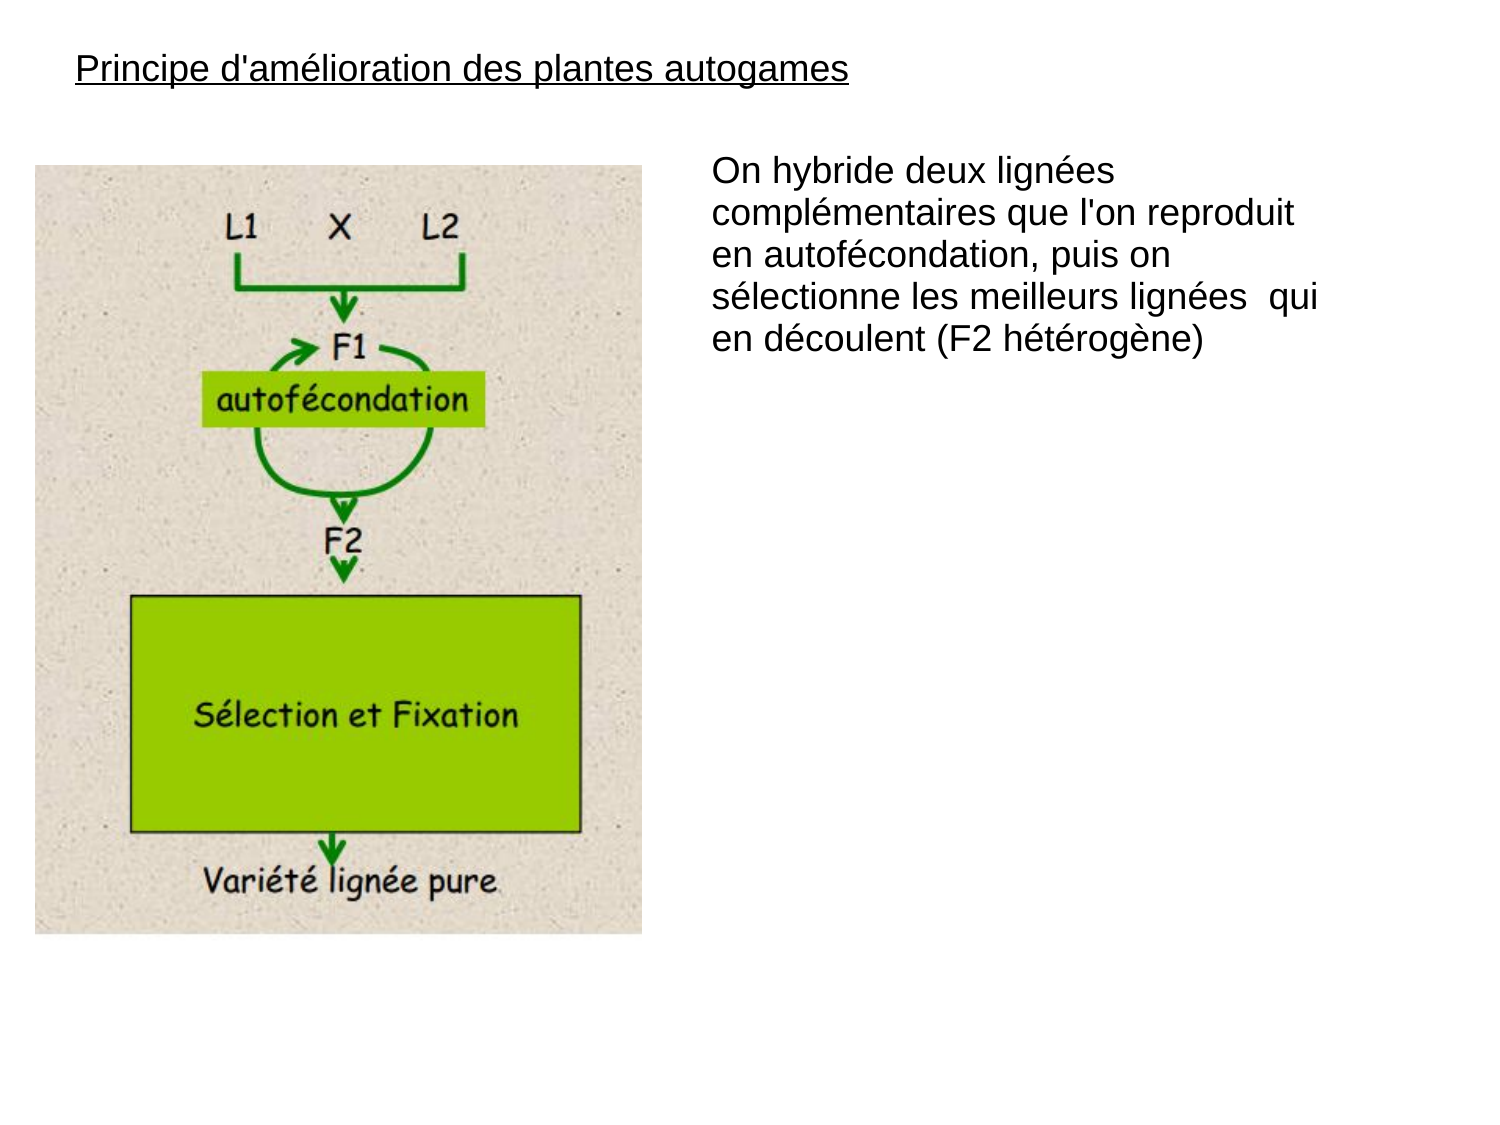

# Principe d'amélioration des plantes autogames
On hybride deux lignées complémentaires que l'on reproduit en autofécondation, puis on sélectionne les meilleurs lignées qui en découlent (F2 hétérogène)